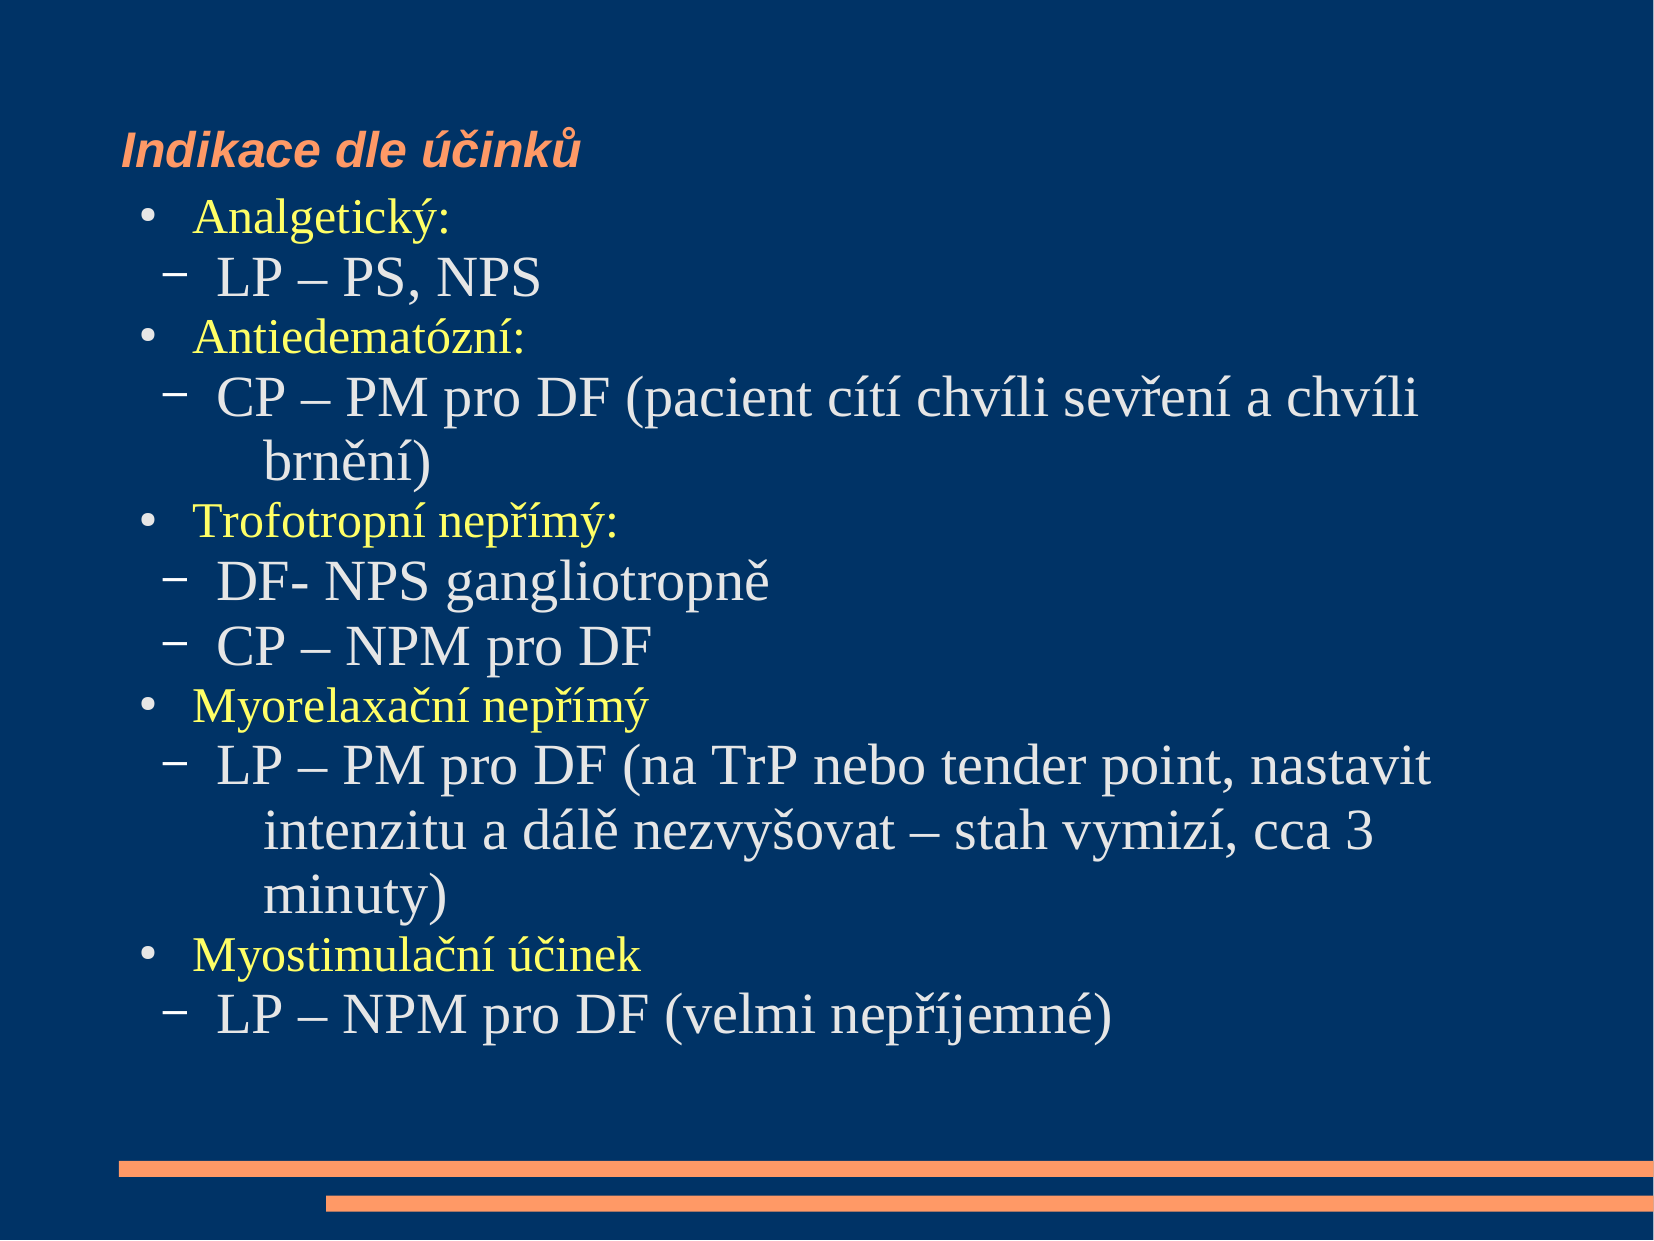

# Indikace dle účinků
Analgetický:
LP – PS, NPS
Antiedematózní:
CP – PM pro DF (pacient cítí chvíli sevření a chvíli brnění)
Trofotropní nepřímý:
DF- NPS gangliotropně
CP – NPM pro DF
Myorelaxační nepřímý
LP – PM pro DF (na TrP nebo tender point, nastavit intenzitu a dálě nezvyšovat – stah vymizí, cca 3 minuty)
Myostimulační účinek
LP – NPM pro DF (velmi nepříjemné)